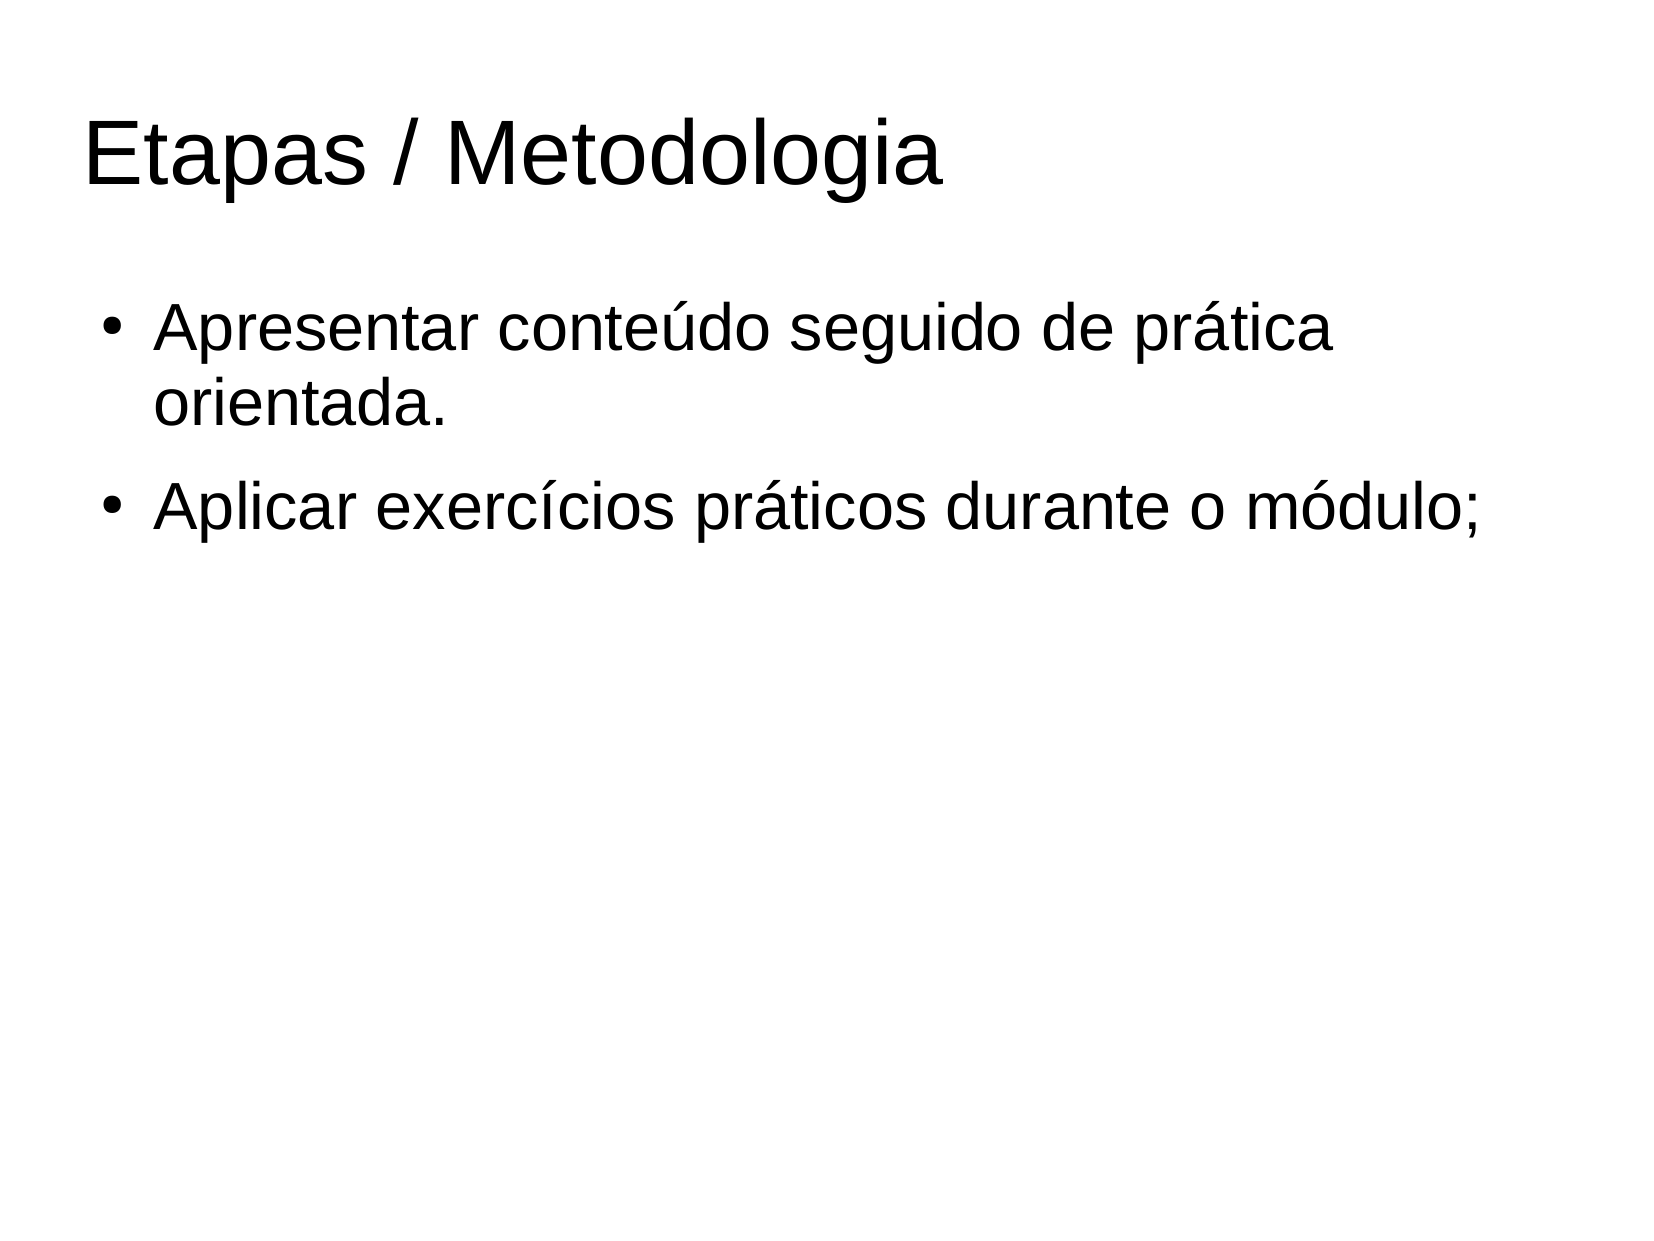

# Etapas / Metodologia
Apresentar conteúdo seguido de prática orientada.
Aplicar exercícios práticos durante o módulo;